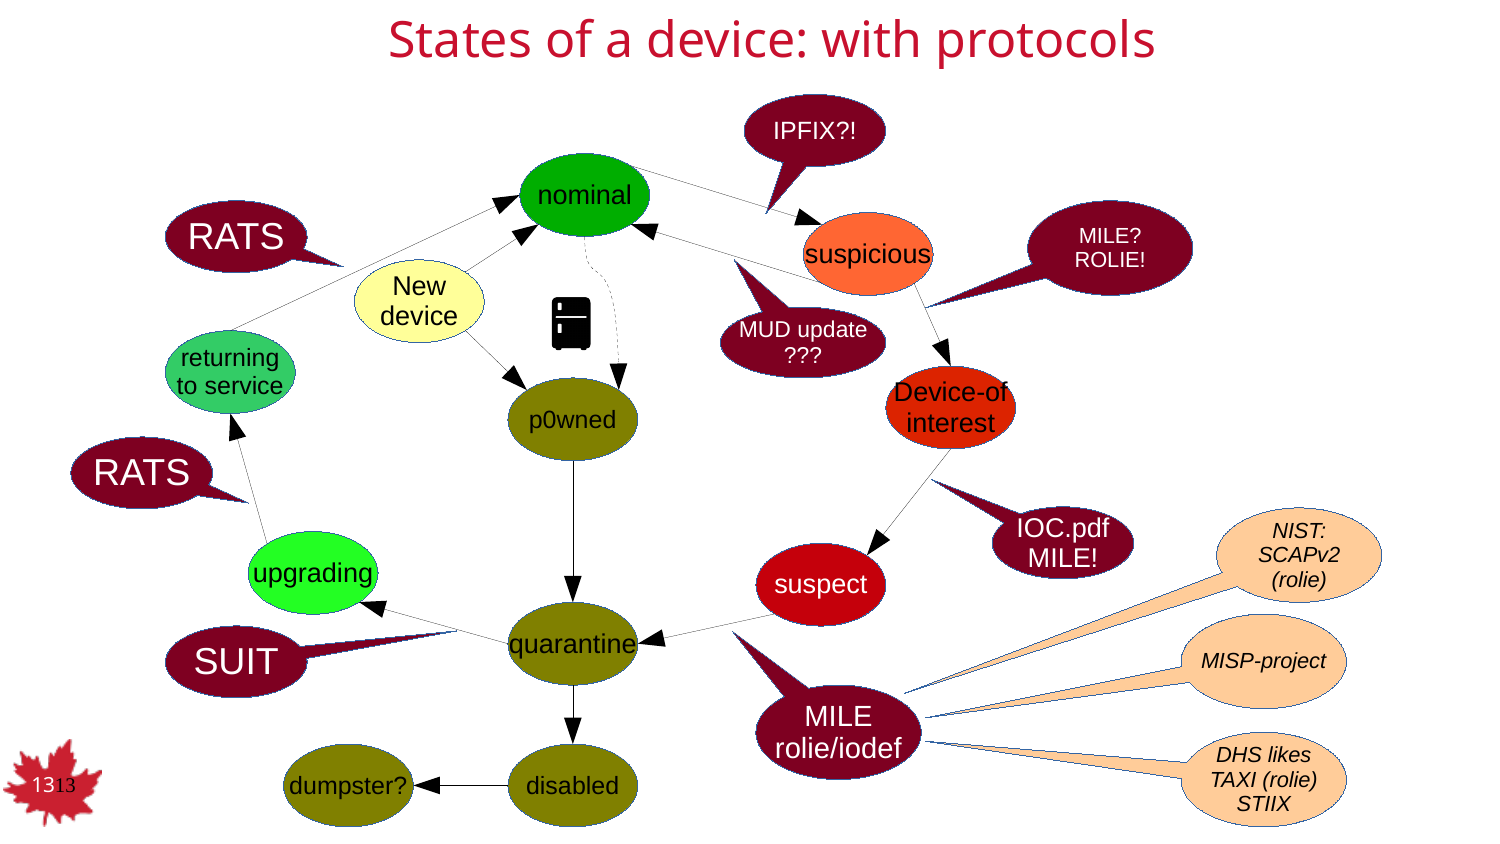

# States of a device: with protocols
IPFIX?!
nominal
RATS
MILE?
ROLIE!
suspicious
New
device
MUD update
???
returning
to service
Device-of
interest
p0wned
RATS
IOC.pdf
MILE!
NIST:
SCAPv2
(rolie)
upgrading
suspect
quarantine
MISP-project
SUIT
MILE
rolie/iodef
DHS likes
TAXI (rolie)
STIIX
dumpster?
disabled